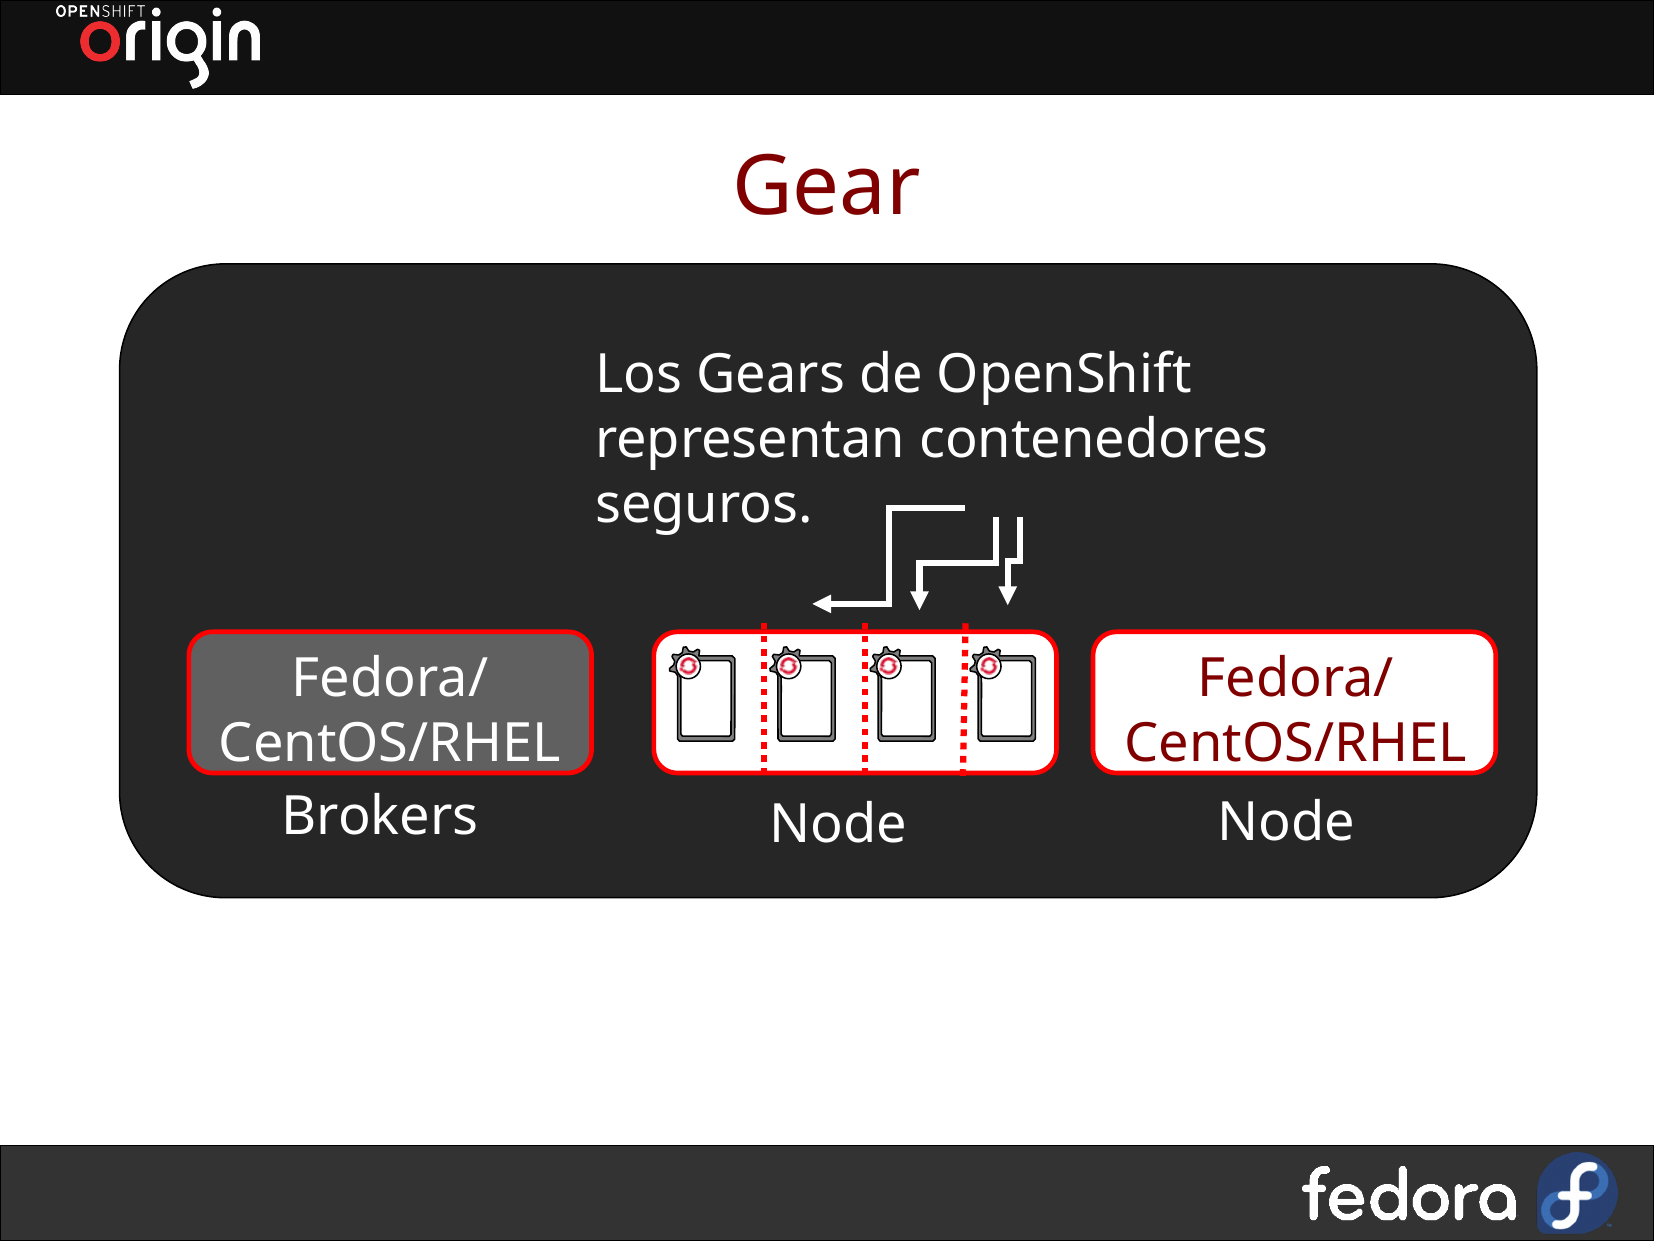

# Gear
Los Gears de OpenShift representan contenedores seguros.
Fedora/CentOS/RHEL
Fedora/CentOS/RHEL
Brokers
Node
Node